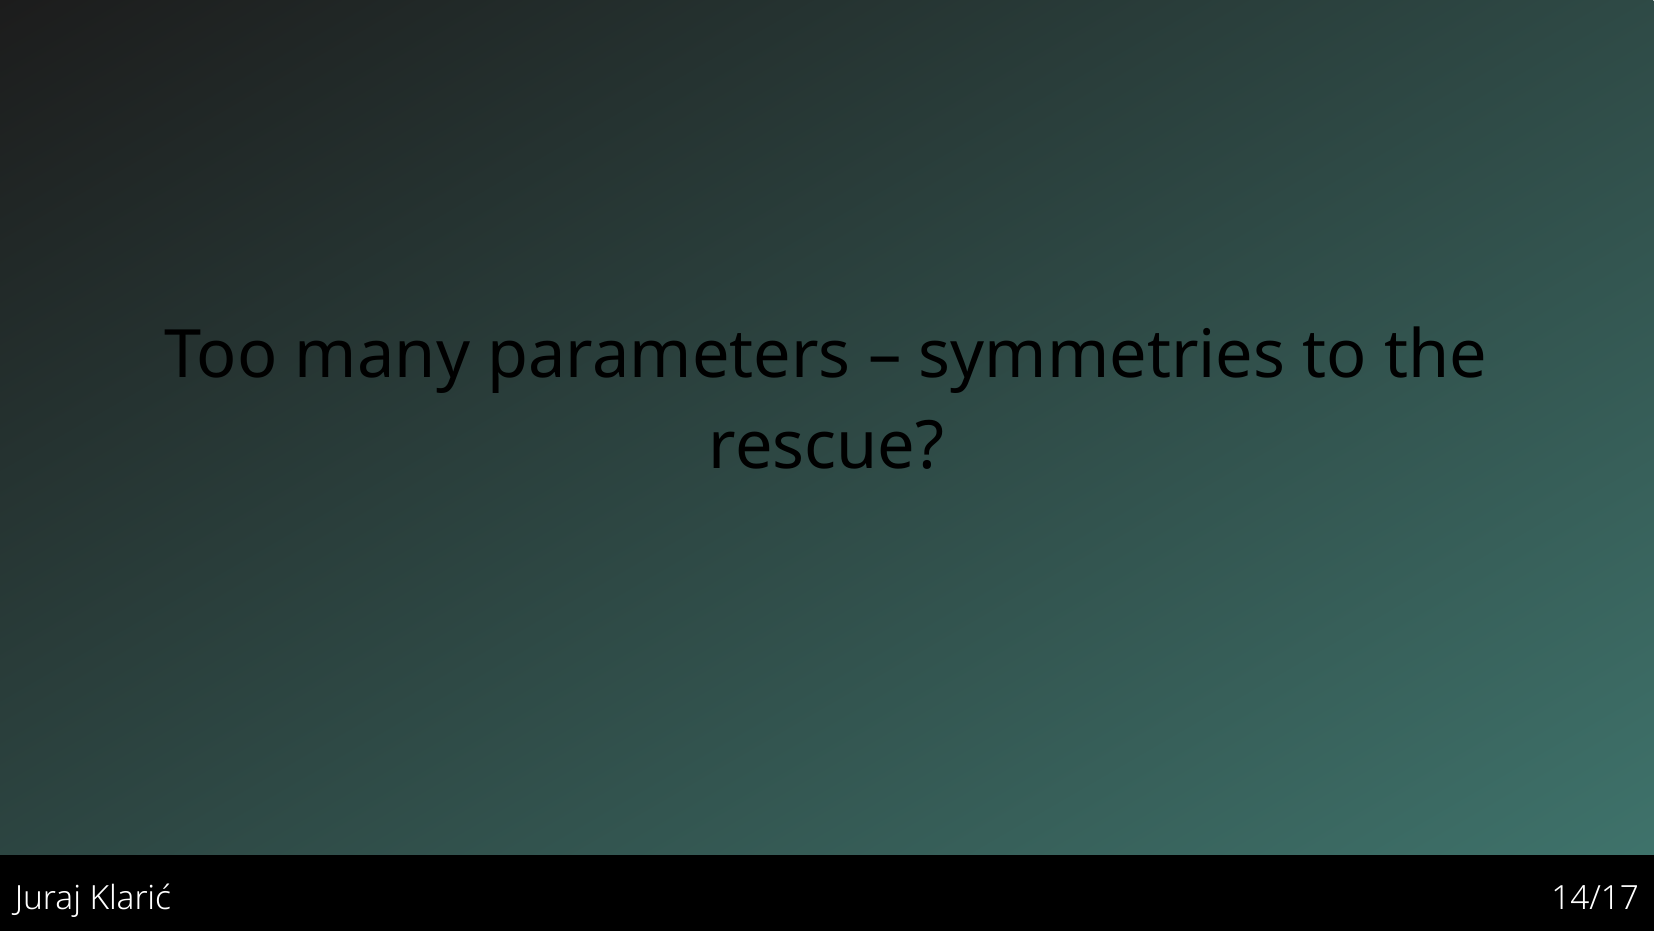

# Too many parameters – symmetries to the rescue?